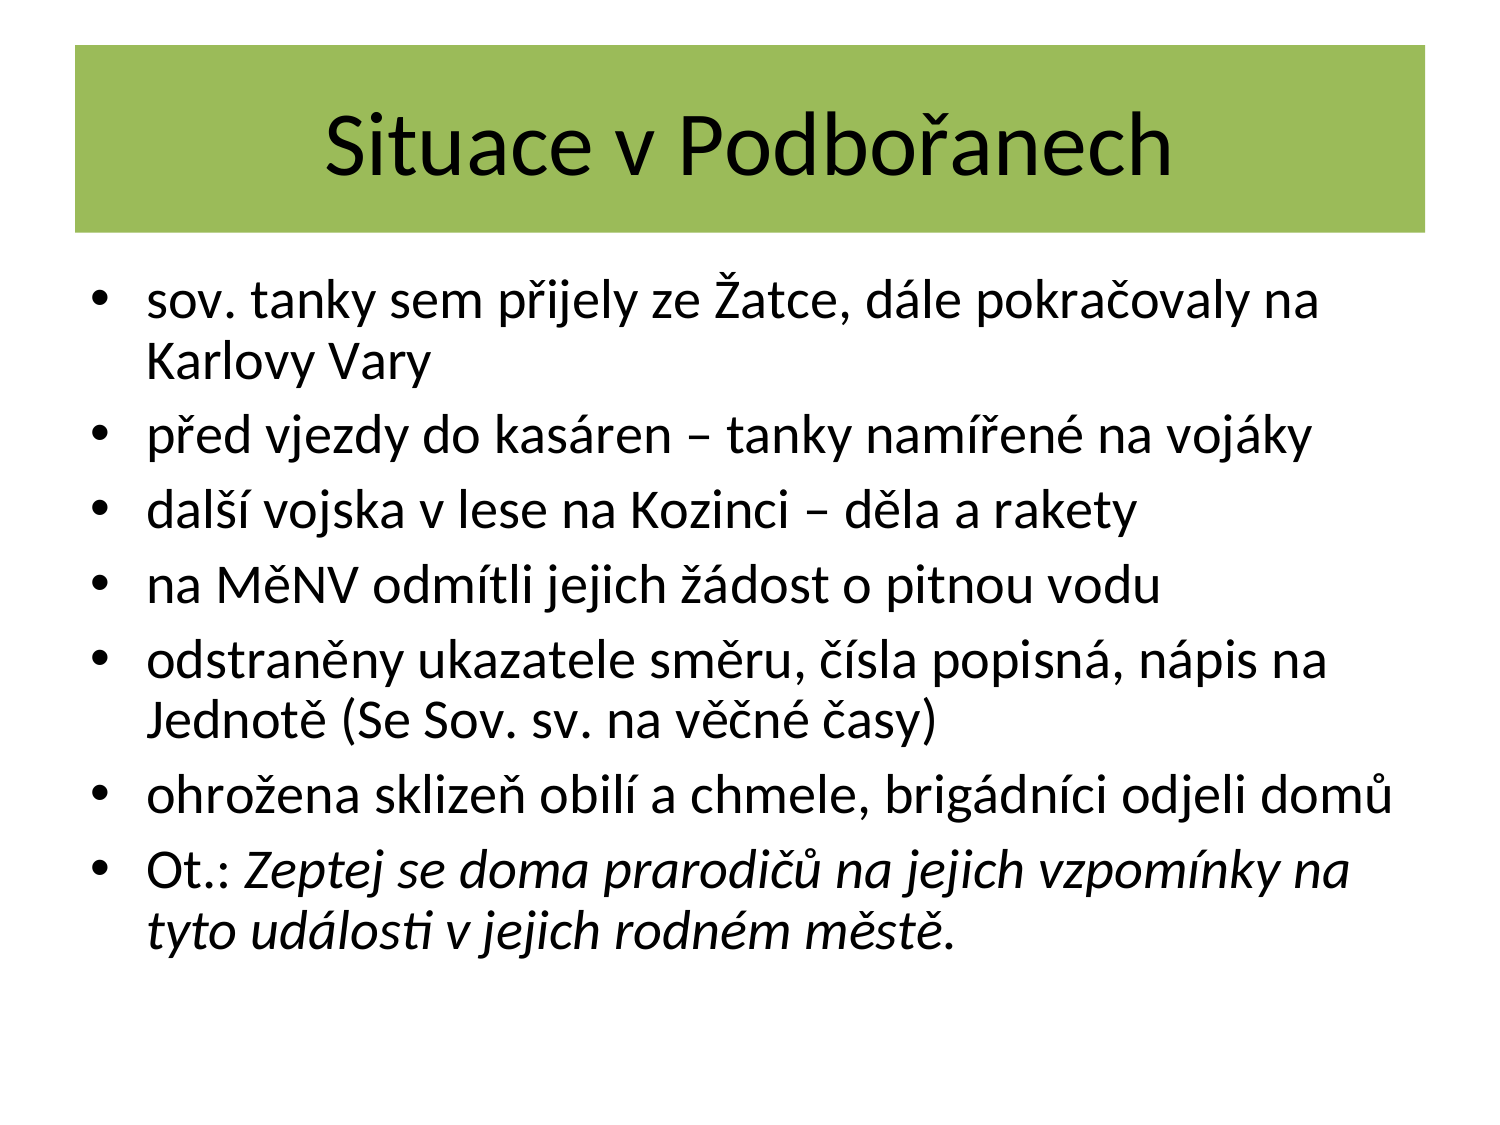

# Situace v Podbořanech
sov. tanky sem přijely ze Žatce, dále pokračovaly na Karlovy Vary
před vjezdy do kasáren – tanky namířené na vojáky
další vojska v lese na Kozinci – děla a rakety
na MěNV odmítli jejich žádost o pitnou vodu
odstraněny ukazatele směru, čísla popisná, nápis na Jednotě (Se Sov. sv. na věčné časy)
ohrožena sklizeň obilí a chmele, brigádníci odjeli domů
Ot.: Zeptej se doma prarodičů na jejich vzpomínky na tyto události v jejich rodném městě.